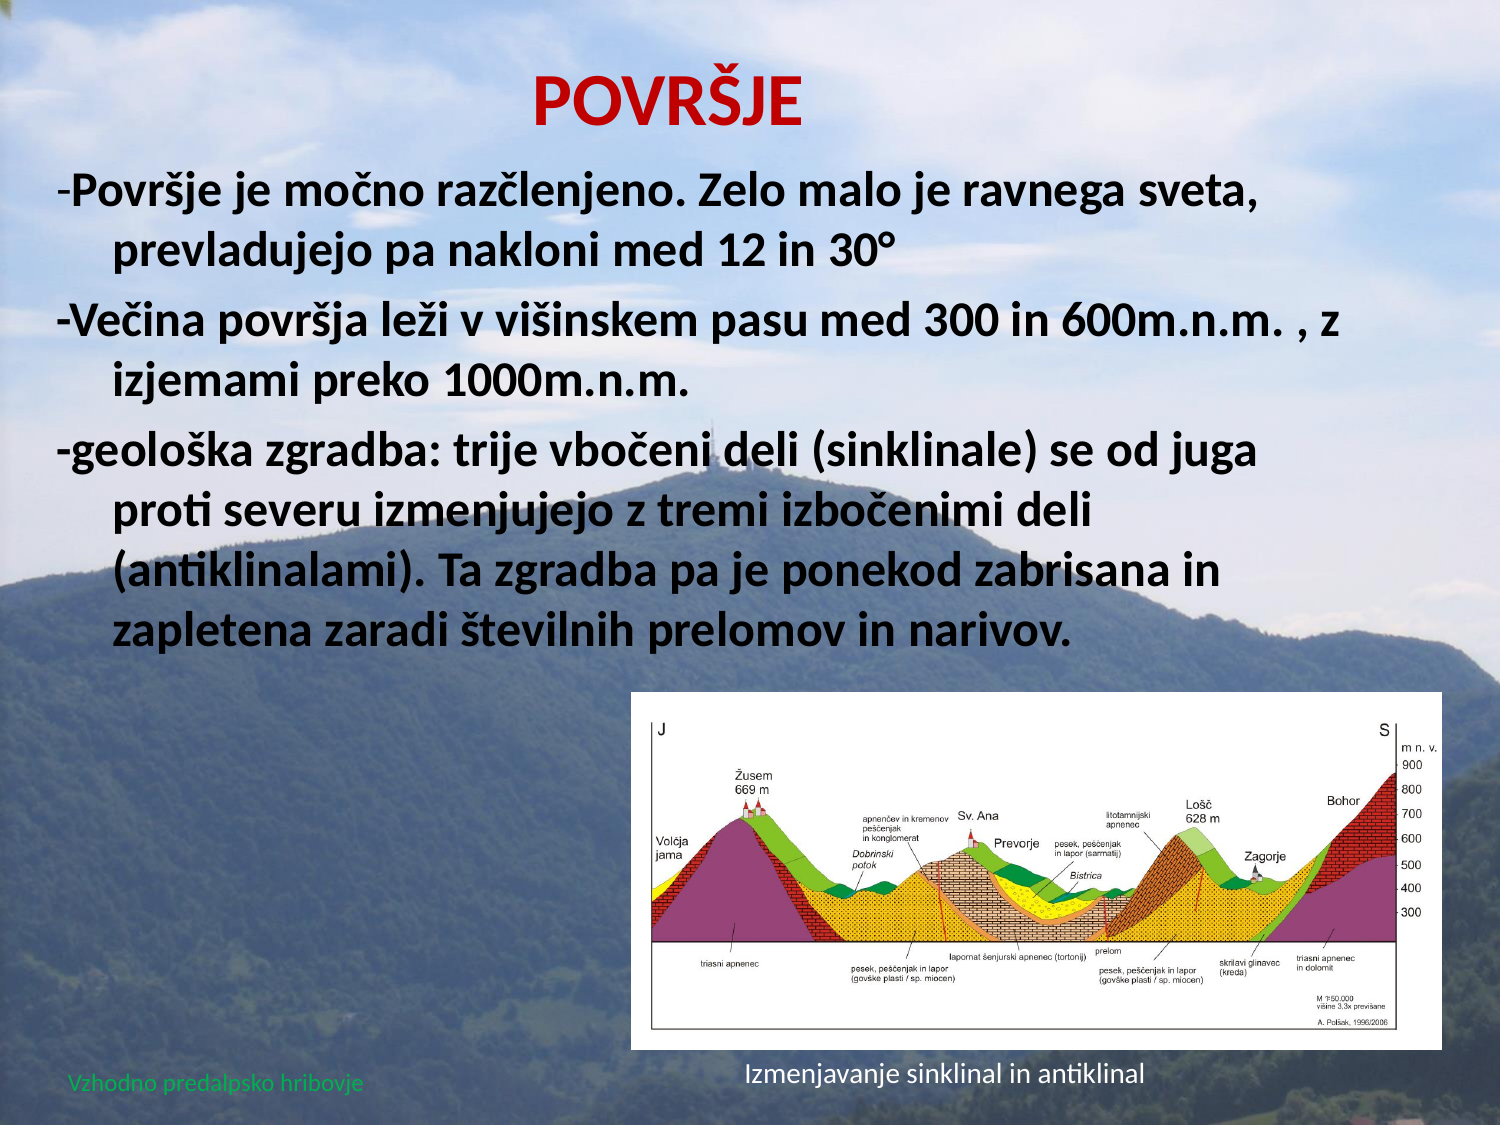

# površje
-Površje je močno razčlenjeno. Zelo malo je ravnega sveta, prevladujejo pa nakloni med 12 in 30°
-Večina površja leži v višinskem pasu med 300 in 600m.n.m. , z izjemami preko 1000m.n.m.
-geološka zgradba: trije vbočeni deli (sinklinale) se od juga proti severu izmenjujejo z tremi izbočenimi deli (antiklinalami). Ta zgradba pa je ponekod zabrisana in zapletena zaradi številnih prelomov in narivov.
Izmenjavanje sinklinal in antiklinal
Vzhodno predalpsko hribovje